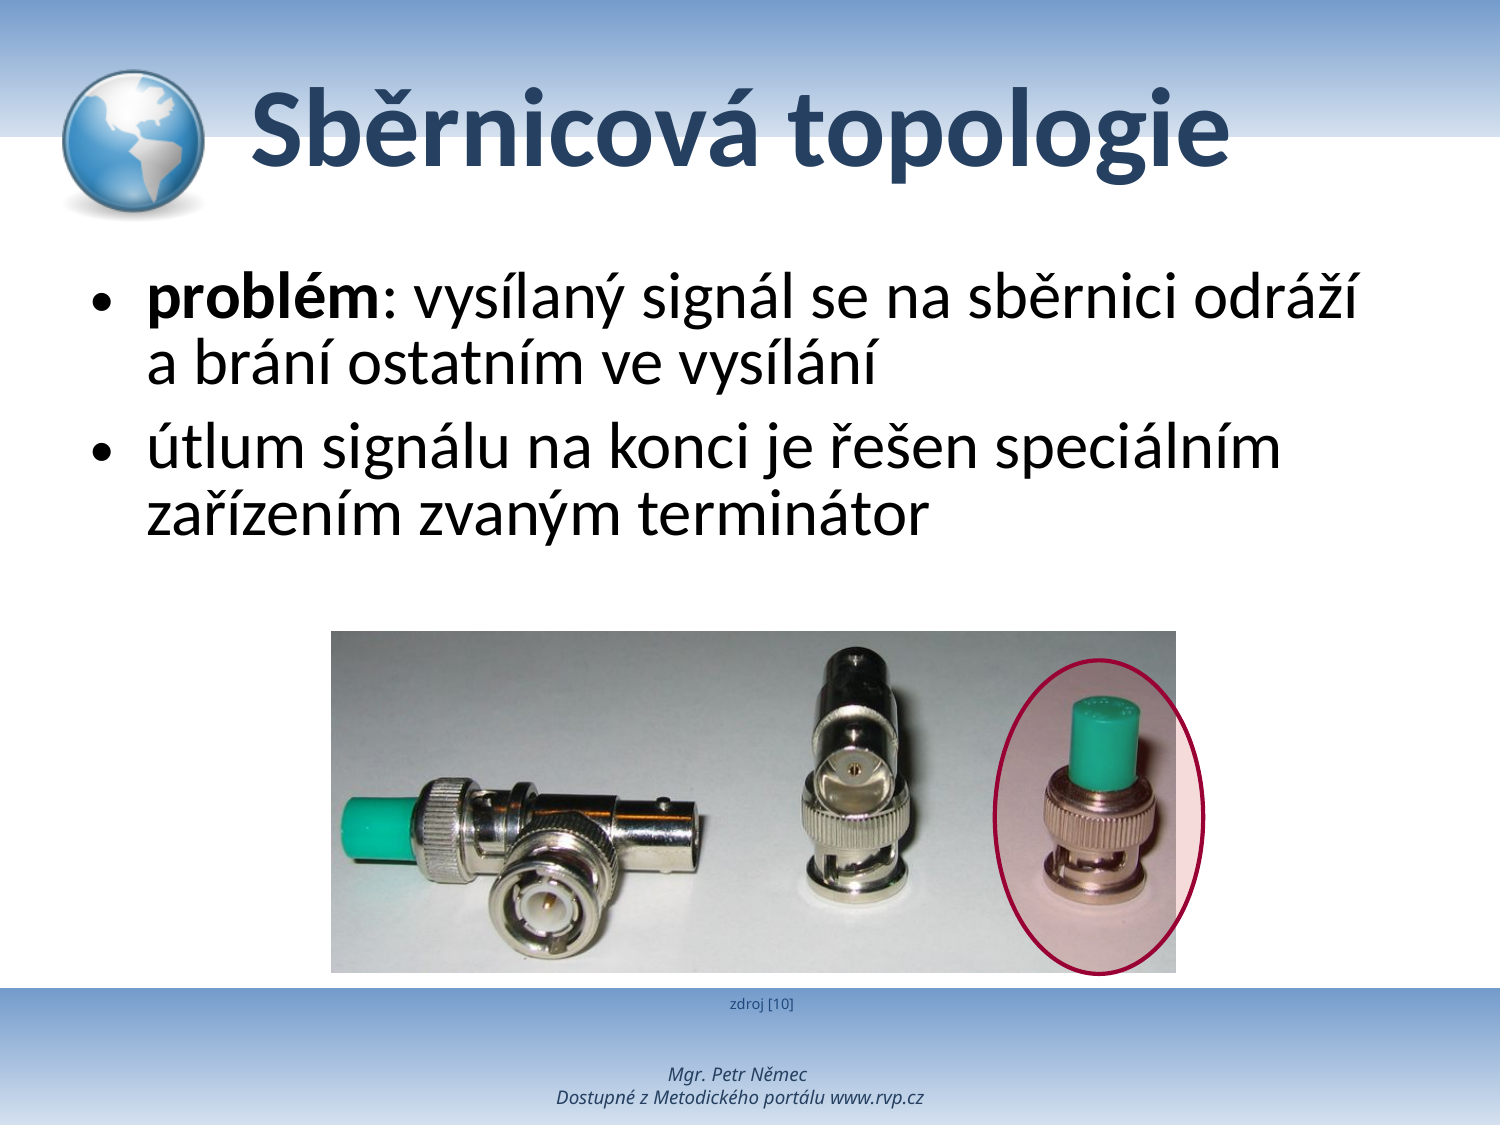

# Sběrnicová topologie
problém: vysílaný signál se na sběrnici odráží
a brání ostatním ve vysílání
útlum signálu na konci je řešen speciálním zařízením zvaným terminátor
zdroj [10]